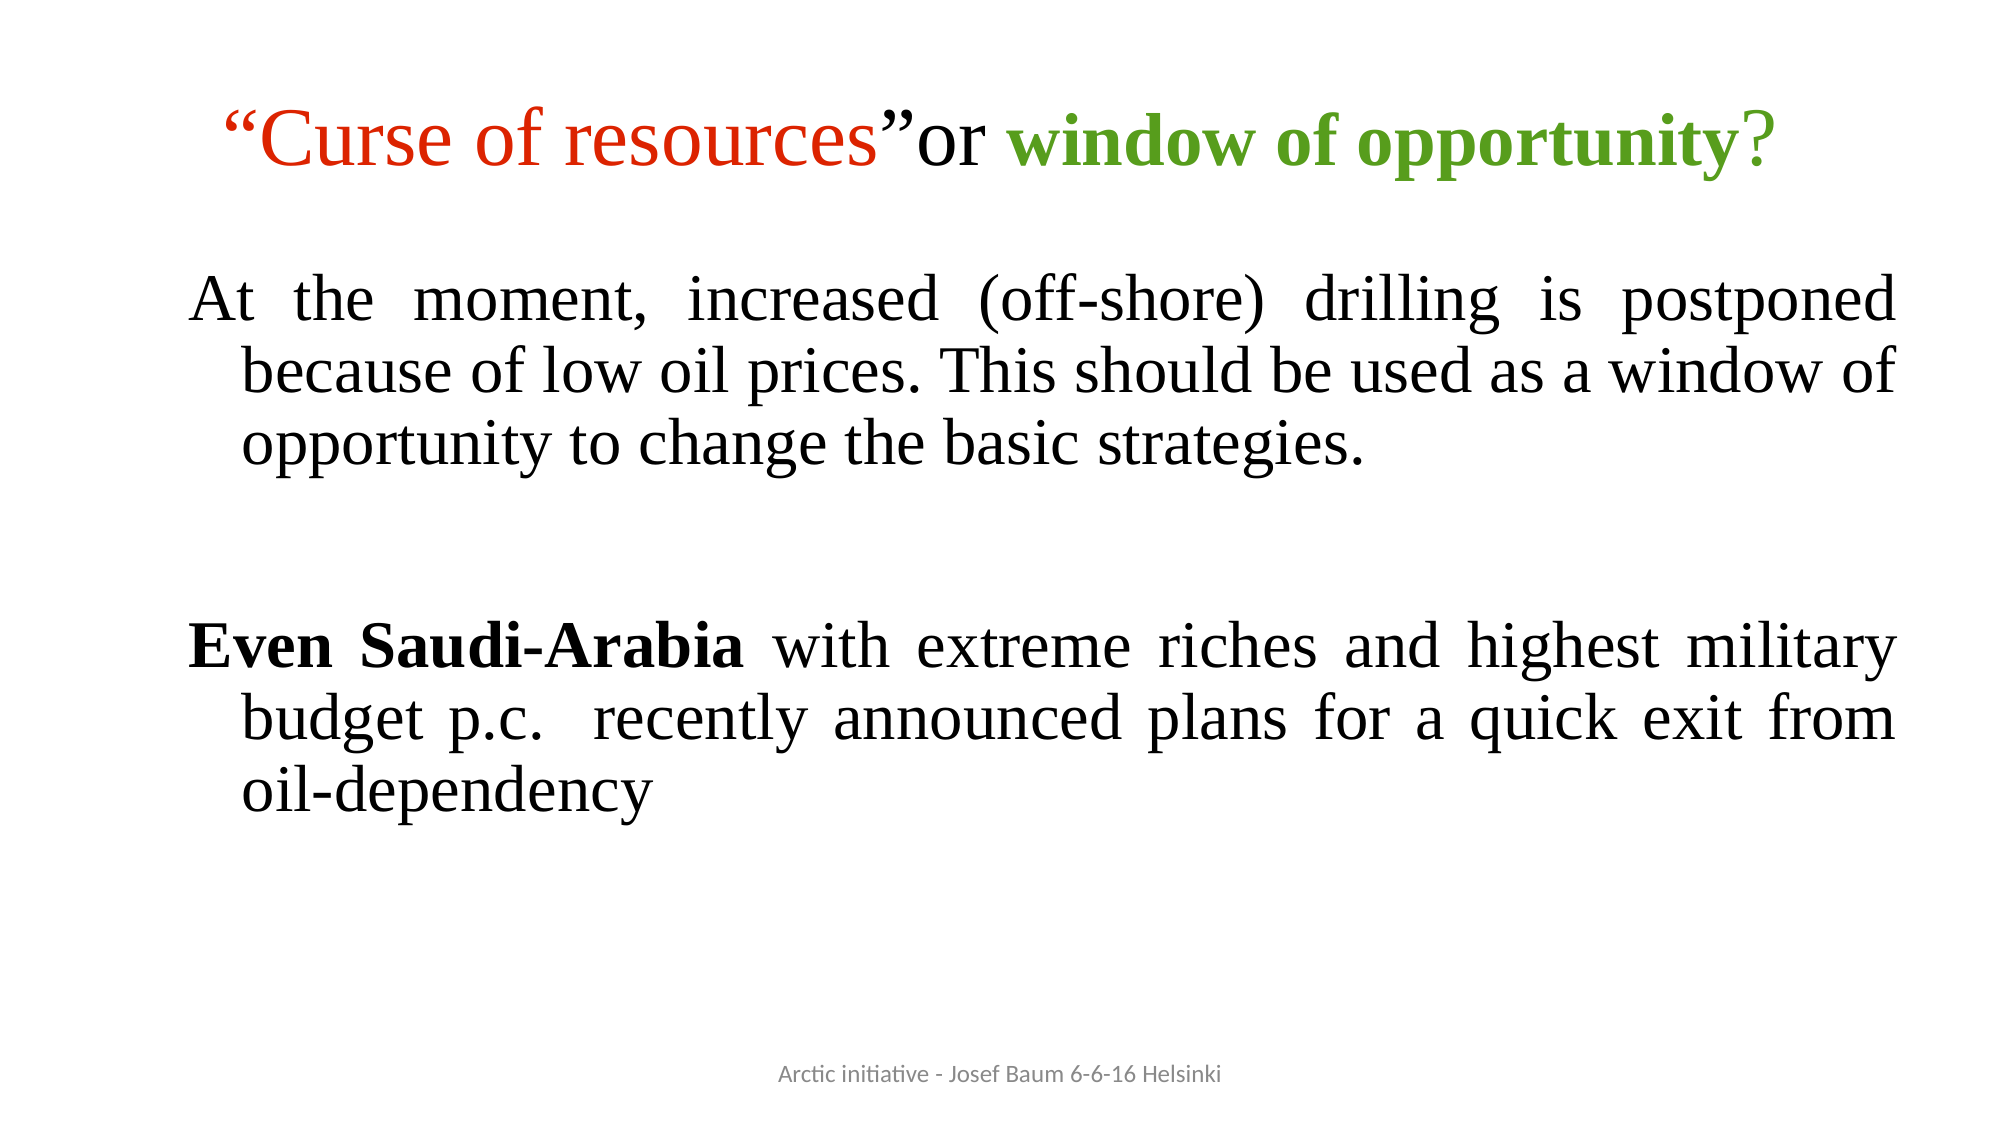

# “Curse of resources”or window of opportunity?
At the moment, increased (off-shore) drilling is postponed because of low oil prices. This should be used as a window of opportunity to change the basic strategies.
Even Saudi-Arabia with extreme riches and highest military budget p.c. recently announced plans for a quick exit from oil-dependency
Arctic initiative - Josef Baum 6-6-16 Helsinki